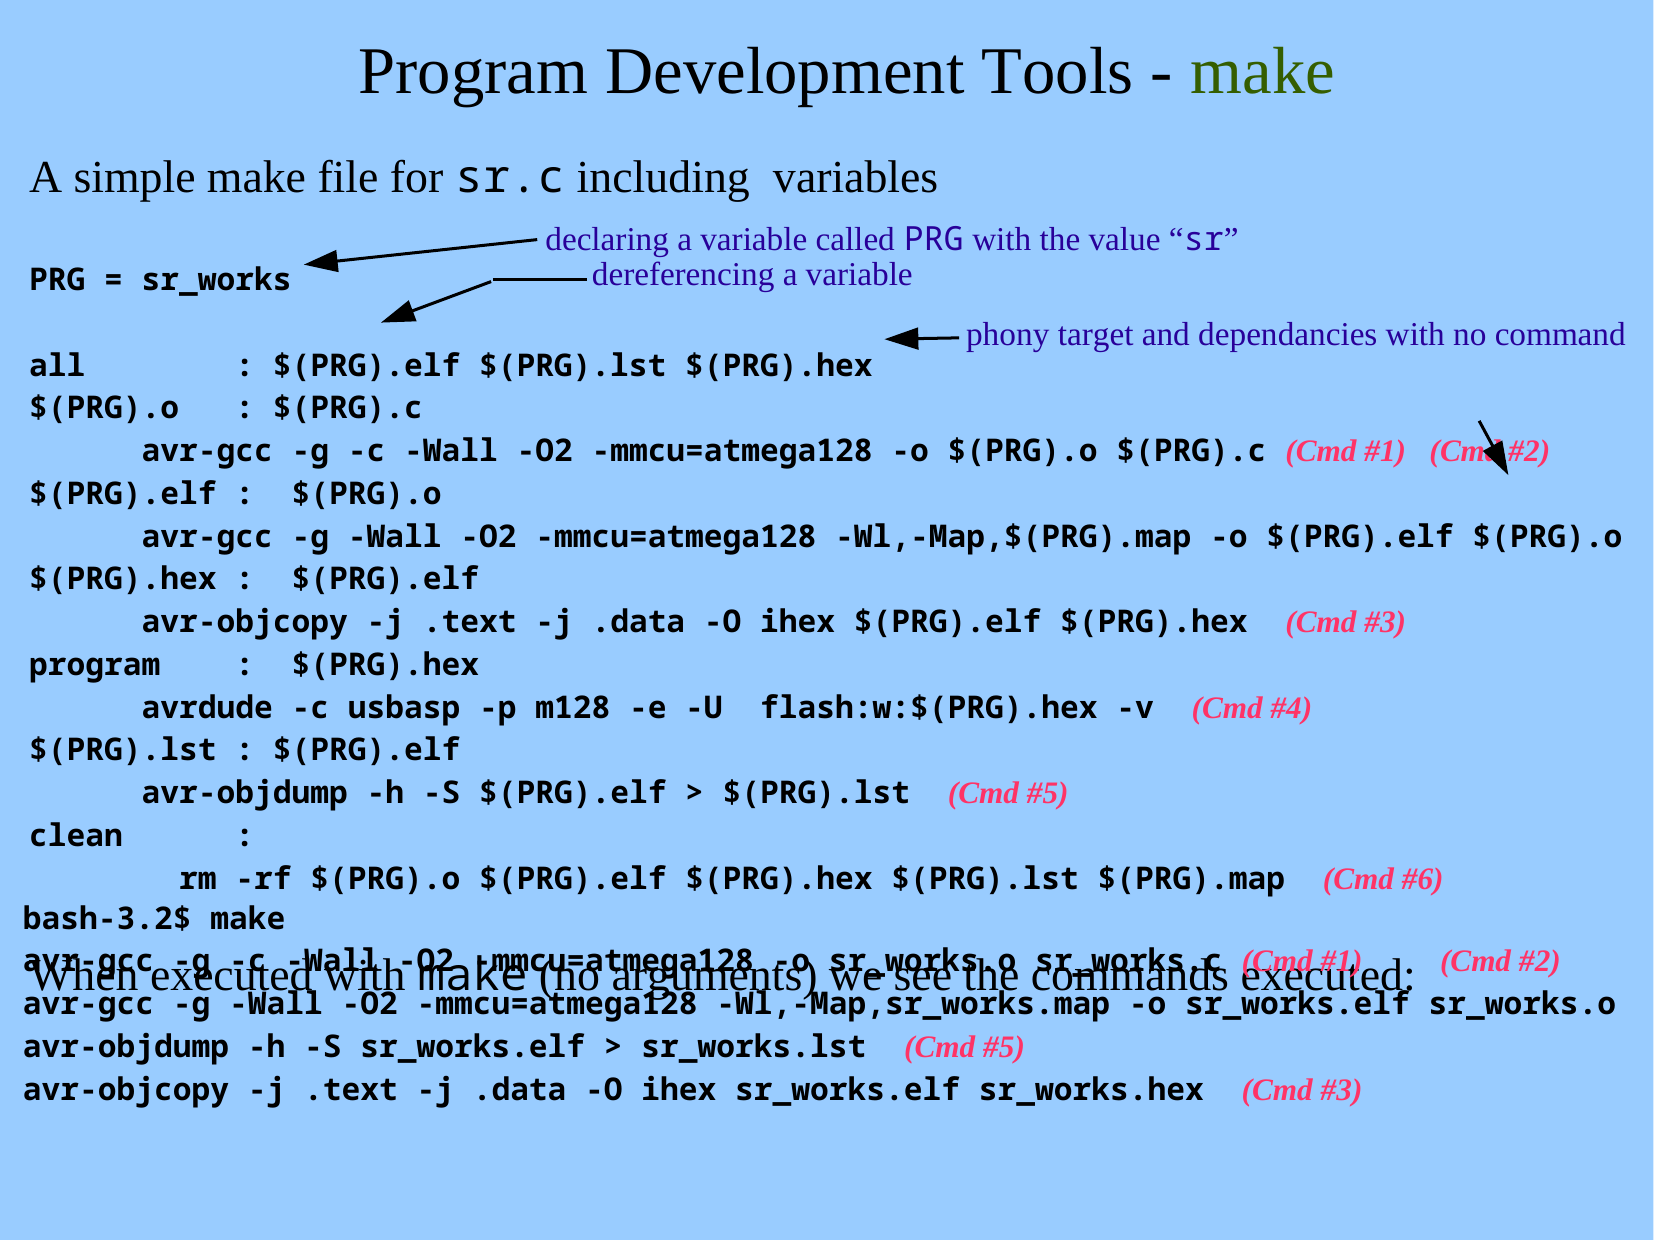

Program Development Tools - make
A simple make file for sr.c including variables
PRG = sr_works
all : $(PRG).elf $(PRG).lst $(PRG).hex
$(PRG).o : $(PRG).c
 avr-gcc -g -c -Wall -O2 -mmcu=atmega128 -o $(PRG).o $(PRG).c (Cmd #1) (Cmd #2)
$(PRG).elf : $(PRG).o
 avr-gcc -g -Wall -O2 -mmcu=atmega128 -Wl,-Map,$(PRG).map -o $(PRG).elf $(PRG).o
$(PRG).hex : $(PRG).elf
 avr-objcopy -j .text -j .data -O ihex $(PRG).elf $(PRG).hex (Cmd #3)
program : $(PRG).hex
 avrdude -c usbasp -p m128 -e -U flash:w:$(PRG).hex -v (Cmd #4)
$(PRG).lst : $(PRG).elf
 avr-objdump -h -S $(PRG).elf > $(PRG).lst (Cmd #5)
clean :
 rm -rf $(PRG).o $(PRG).elf $(PRG).hex $(PRG).lst $(PRG).map (Cmd #6)
When executed with make (no arguments) we see the commands executed:
Except for the default rule, the order of rules does not matter.
declaring a variable called PRG with the value “sr”
dereferencing a variable
phony target and dependancies with no command
bash-3.2$ make
avr-gcc -g -c -Wall -O2 -mmcu=atmega128 -o sr_works.o sr_works.c (Cmd #1) (Cmd #2)
avr-gcc -g -Wall -O2 -mmcu=atmega128 -Wl,-Map,sr_works.map -o sr_works.elf sr_works.o
avr-objdump -h -S sr_works.elf > sr_works.lst (Cmd #5)
avr-objcopy -j .text -j .data -O ihex sr_works.elf sr_works.hex (Cmd #3)
A simple make file for sr.c
all: $(PRG).elf $(PRG).lst $(PRG).hex
$(PRG).o : $(PRG).c
 avr-gcc -g -c -Wall -O2 -mmcu=atmega128 -o $(PRG).o $(PRG).c
$(PRG).elf : $(PRG).o
 avr-gcc -g -Wall -O2 -mmcu=atmega128 -Wl,-Map,$(PRG).map -o $(PRG).elf $(PRG).o
$(PRG).hex : $(PRG).elf
 avr-objcopy -j .text -j .data -O ihex $(PRG).elf $(PRG).hex
program : $(PRG).hex
 avrdude -c usbasp -p m128 -e -U flash:w:$(PRG).hex -v
$(PRG).lst : $(PRG).elf
 avr-objdump -h -S $(PRG).elf > $(PRG).lst
clean :
 rm -rf $(PRG).o $(PRG).elf $(PRG).hex $(PRG).lst $(PRG).map
A simple make file for sr.c including varaibles
PRG = sr
all : $(PRG).elf $(PRG).lst $(PRG).hex
$(PRG).o : $(PRG).c
 avr-gcc -g -c -Wall -O2 -mmcu=atmega128 -o $(PRG).o $(PRG).c
$(PRG).elf : $(PRG).o
 avr-gcc -g -Wall -O2 -mmcu=atmega128 -Wl,-Map,$(PRG).map -o $(PRG).elf $(PRG).o
$(PRG).hex : $(PRG).elf
 avr-objcopy -j .text -j .data -O ihex $(PRG).elf $(PRG).hex
program : $(PRG).hex
 avrdude -c usbasp -p m128 -e -U flash:w:$(PRG).hex -v
$(PRG).lst : $(PRG).elf
 avr-objdump -h -S $(PRG).elf > $(PRG).lst
clean :
 rm -rf $(PRG).o $(PRG).elf $(PRG).hex $(PRG).lst $(PRG).map
When executed with make (no arguments) we see the commands executed:
A simple make file for sr.c including varaibles
PRG = sr
all : $(PRG).elf $(PRG).lst $(PRG).hex
$(PRG).o : $(PRG).c
 avr-gcc -g -c -Wall -O2 -mmcu=atmega128 -o $(PRG).o $(PRG).c
$(PRG).elf : $(PRG).o
 avr-gcc -g -Wall -O2 -mmcu=atmega128 -Wl,-Map,$(PRG).map -o $(PRG).elf $(PRG).o
$(PRG).hex : $(PRG).elf
 avr-objcopy -j .text -j .data -O ihex $(PRG).elf $(PRG).hex
program : $(PRG).hex
 avrdude -c usbasp -p m128 -e -U flash:w:$(PRG).hex -v
$(PRG).lst : $(PRG).elf
 avr-objdump -h -S $(PRG).elf > $(PRG).lst
clean :
 rm -rf $(PRG).o $(PRG).elf $(PRG).hex $(PRG).lst $(PRG).map
When executed with make (no arguments) we see the commands executed: